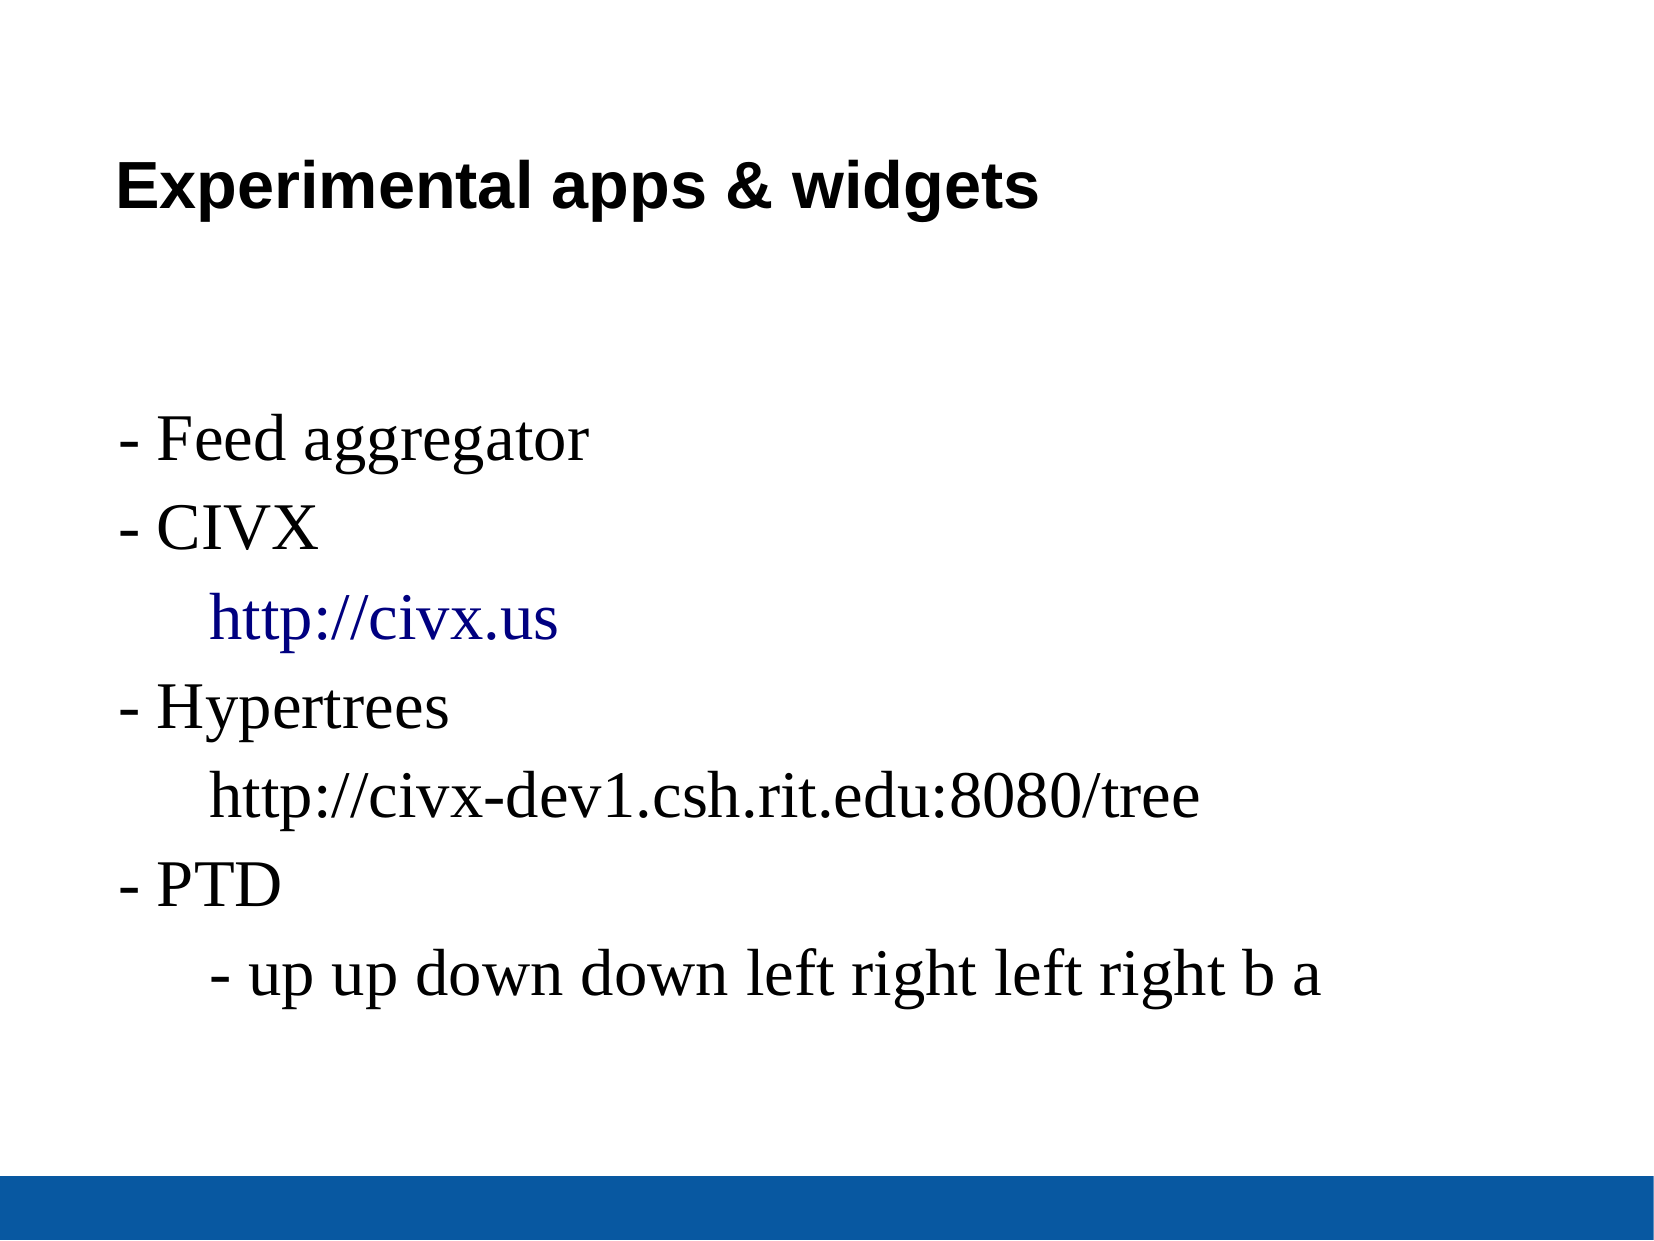

# Experimental apps & widgets
- Feed aggregator
- CIVX
		http://civx.us
- Hypertrees
		http://civx-dev1.csh.rit.edu:8080/tree
- PTD
		- up up down down left right left right b a